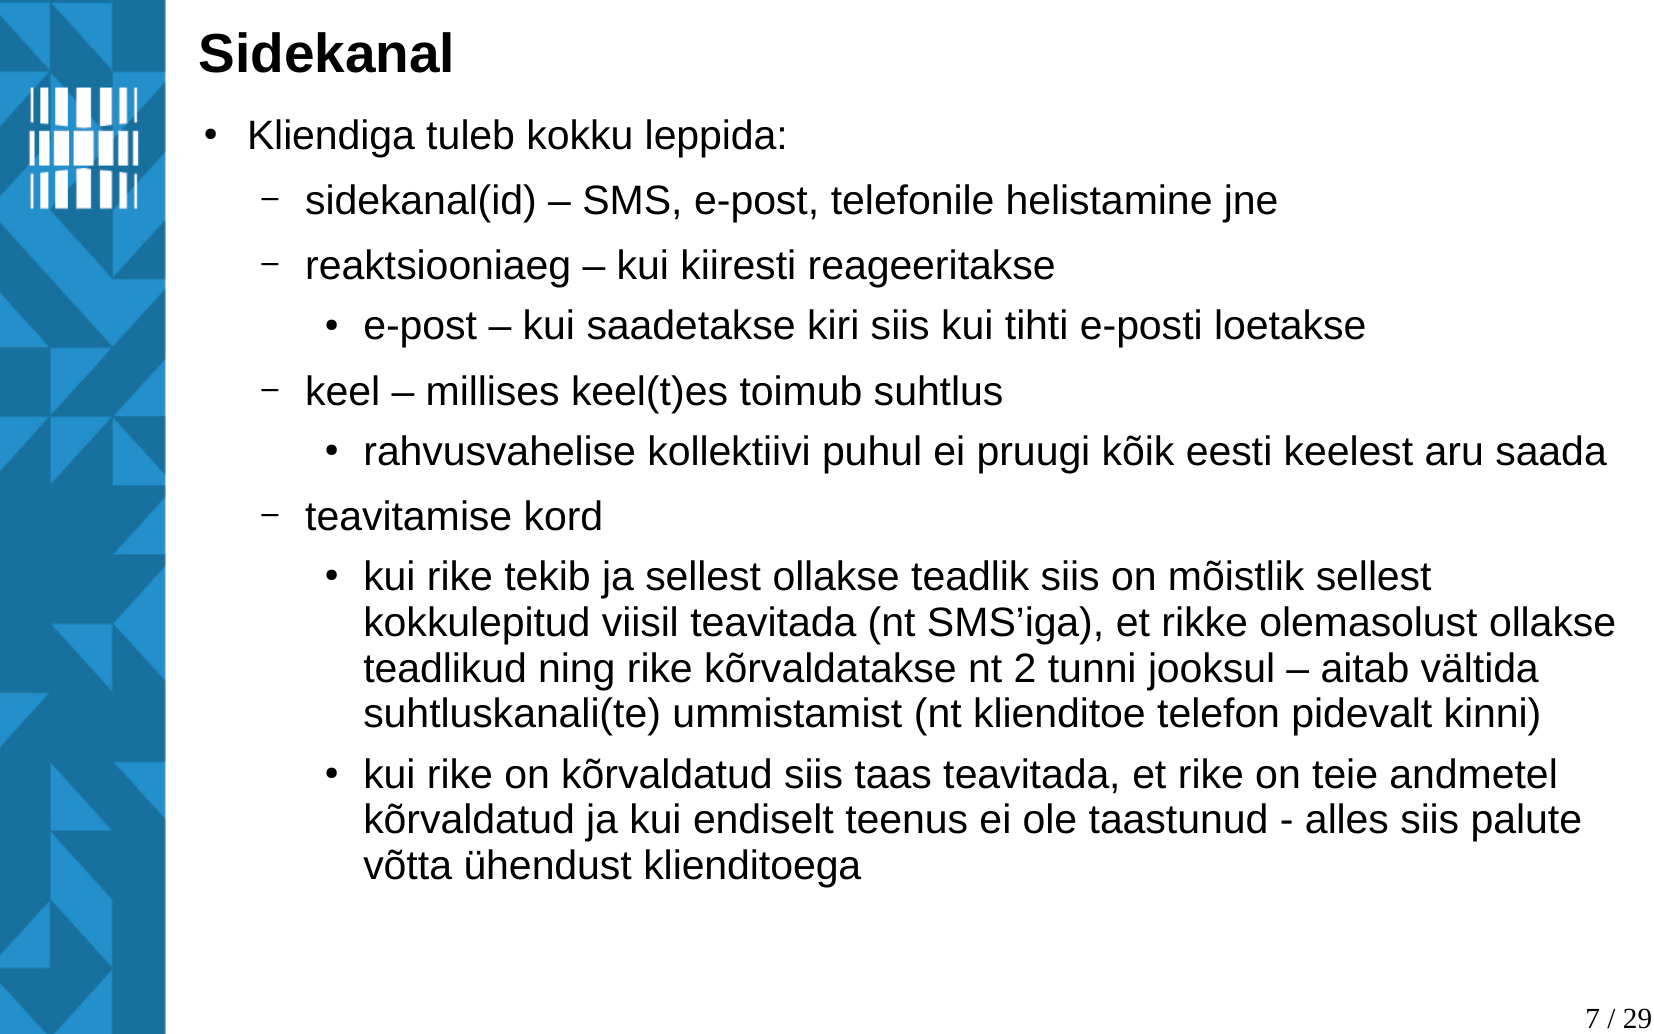

# Sidekanal
Kliendiga tuleb kokku leppida:
sidekanal(id) – SMS, e-post, telefonile helistamine jne
reaktsiooniaeg – kui kiiresti reageeritakse
e-post – kui saadetakse kiri siis kui tihti e-posti loetakse
keel – millises keel(t)es toimub suhtlus
rahvusvahelise kollektiivi puhul ei pruugi kõik eesti keelest aru saada
teavitamise kord
kui rike tekib ja sellest ollakse teadlik siis on mõistlik sellest kokkulepitud viisil teavitada (nt SMS’iga), et rikke olemasolust ollakse teadlikud ning rike kõrvaldatakse nt 2 tunni jooksul – aitab vältida suhtluskanali(te) ummistamist (nt klienditoe telefon pidevalt kinni)
kui rike on kõrvaldatud siis taas teavitada, et rike on teie andmetel kõrvaldatud ja kui endiselt teenus ei ole taastunud - alles siis palute võtta ühendust klienditoega
7